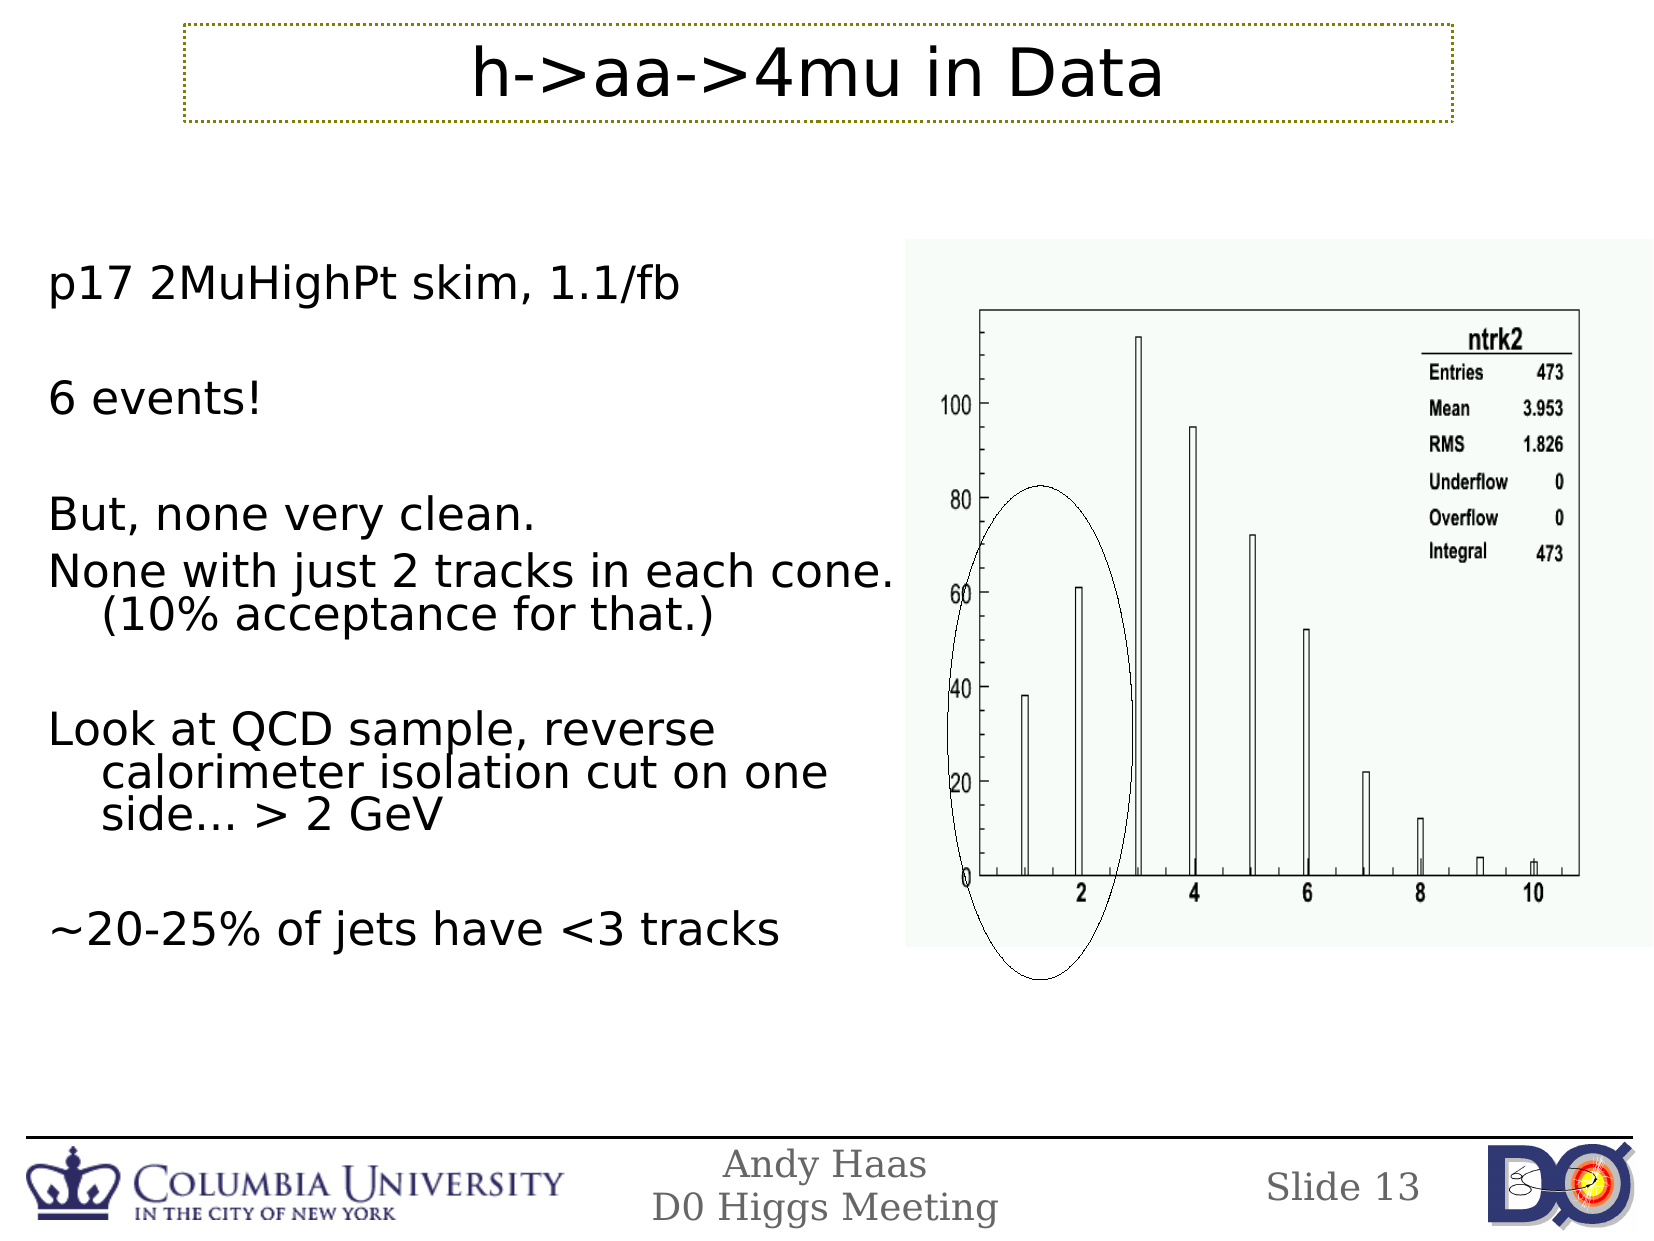

# h->aa->4mu in Data
p17 2MuHighPt skim, 1.1/fb
6 events!
But, none very clean.
None with just 2 tracks in each cone. (10% acceptance for that.)
Look at QCD sample, reverse calorimeter isolation cut on one side... > 2 GeV
~20-25% of jets have <3 tracks